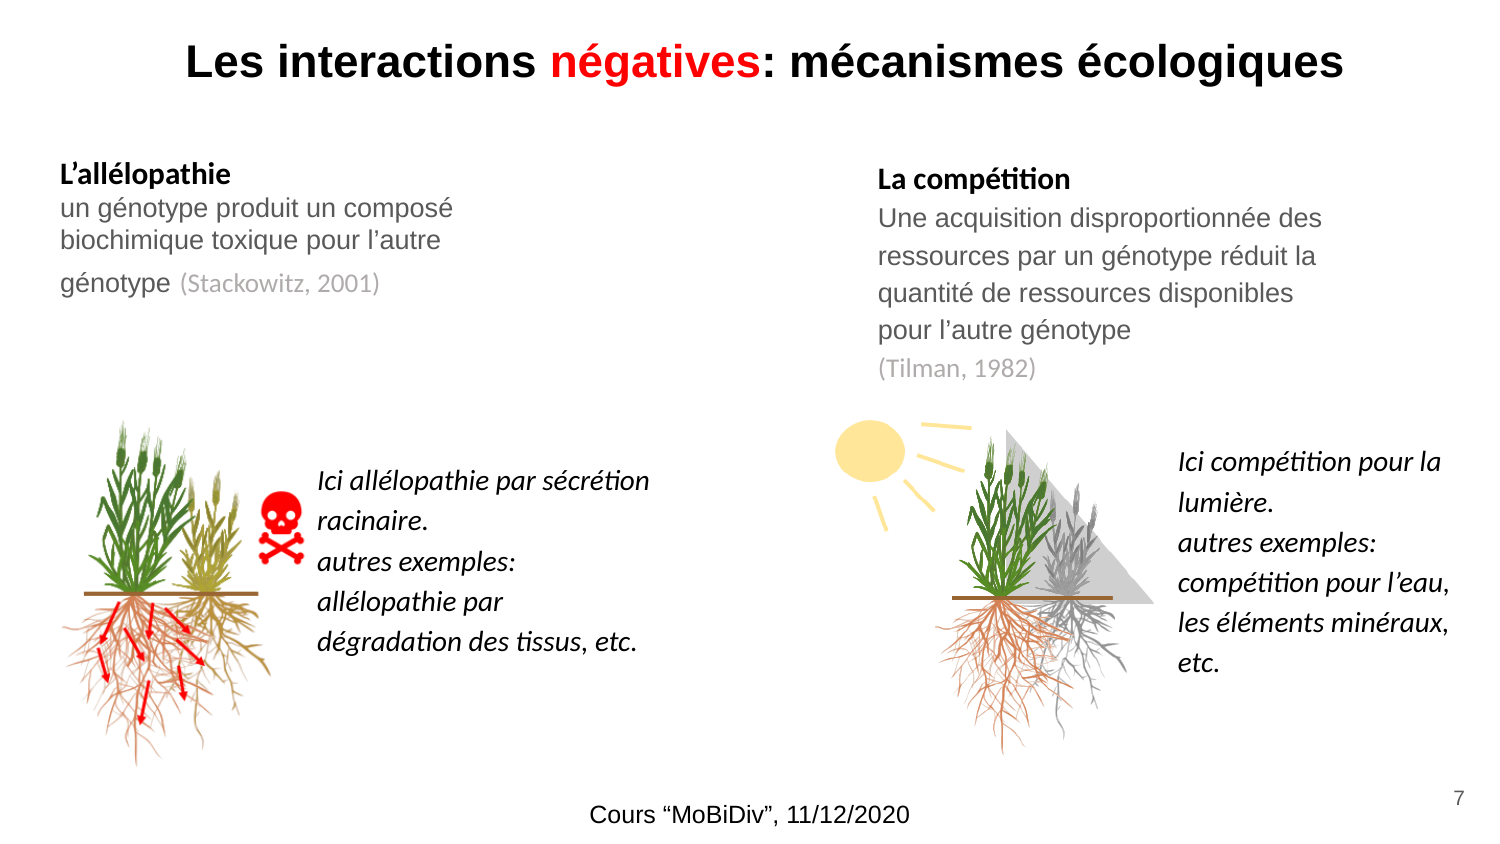

Les interactions négatives: mécanismes écologiques
# L’allélopathie
un génotype produit un composé biochimique toxique pour l’autre génotype (Stackowitz, 2001)
La compétition
Une acquisition disproportionnée des ressources par un génotype réduit la quantité de ressources disponibles pour l’autre génotype
(Tilman, 1982)
Ici compétition pour la lumière.
autres exemples:
compétition pour l’eau, les éléments minéraux, etc.
Ici allélopathie par sécrétion racinaire.
autres exemples:
allélopathie par dégradation des tissus, etc.